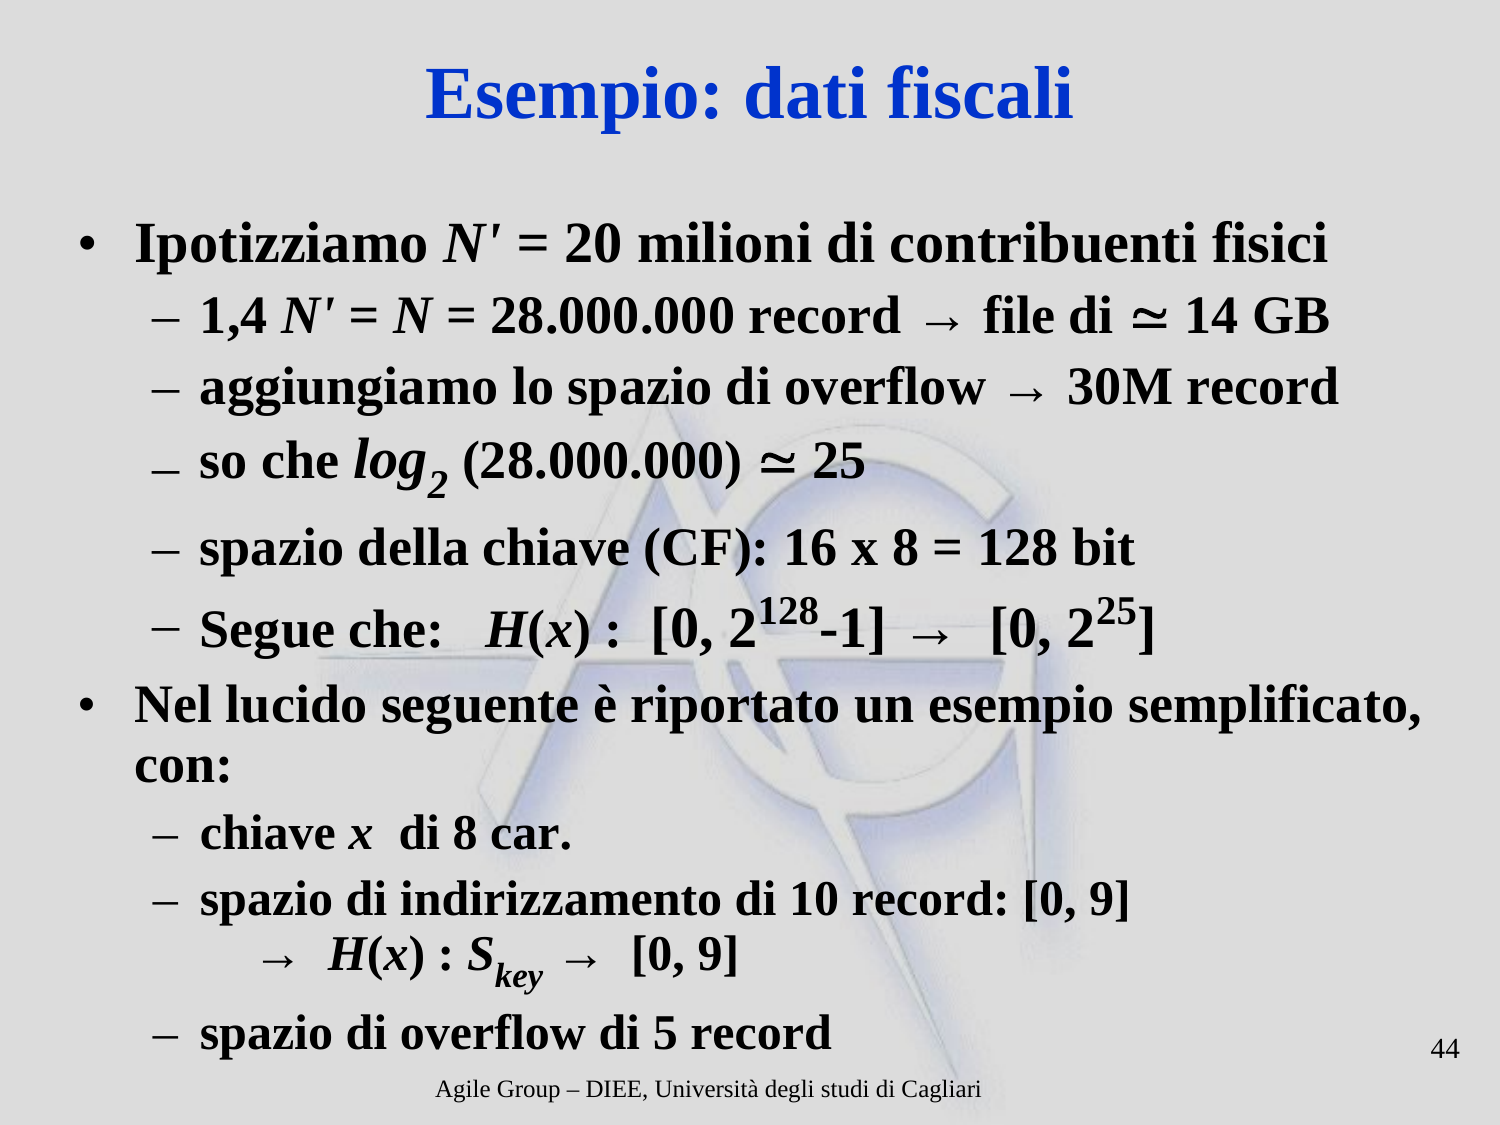

# Esempio: dati fiscali
Ipotizziamo N' = 20 milioni di contribuenti fisici
1,4 N' = N = 28.000.000 record → file di ≃ 14 GB
aggiungiamo lo spazio di overflow → 30M record
so che log2 (28.000.000) ≃ 25
spazio della chiave (CF): 16 x 8 = 128 bit
Segue che: H(x) : [0, 2128-1] → [0, 225]
Nel lucido seguente è riportato un esempio semplificato, con:
chiave x di 8 car.
spazio di indirizzamento di 10 record: [0, 9]
	 → H(x) : Skey → [0, 9]
spazio di overflow di 5 record
44